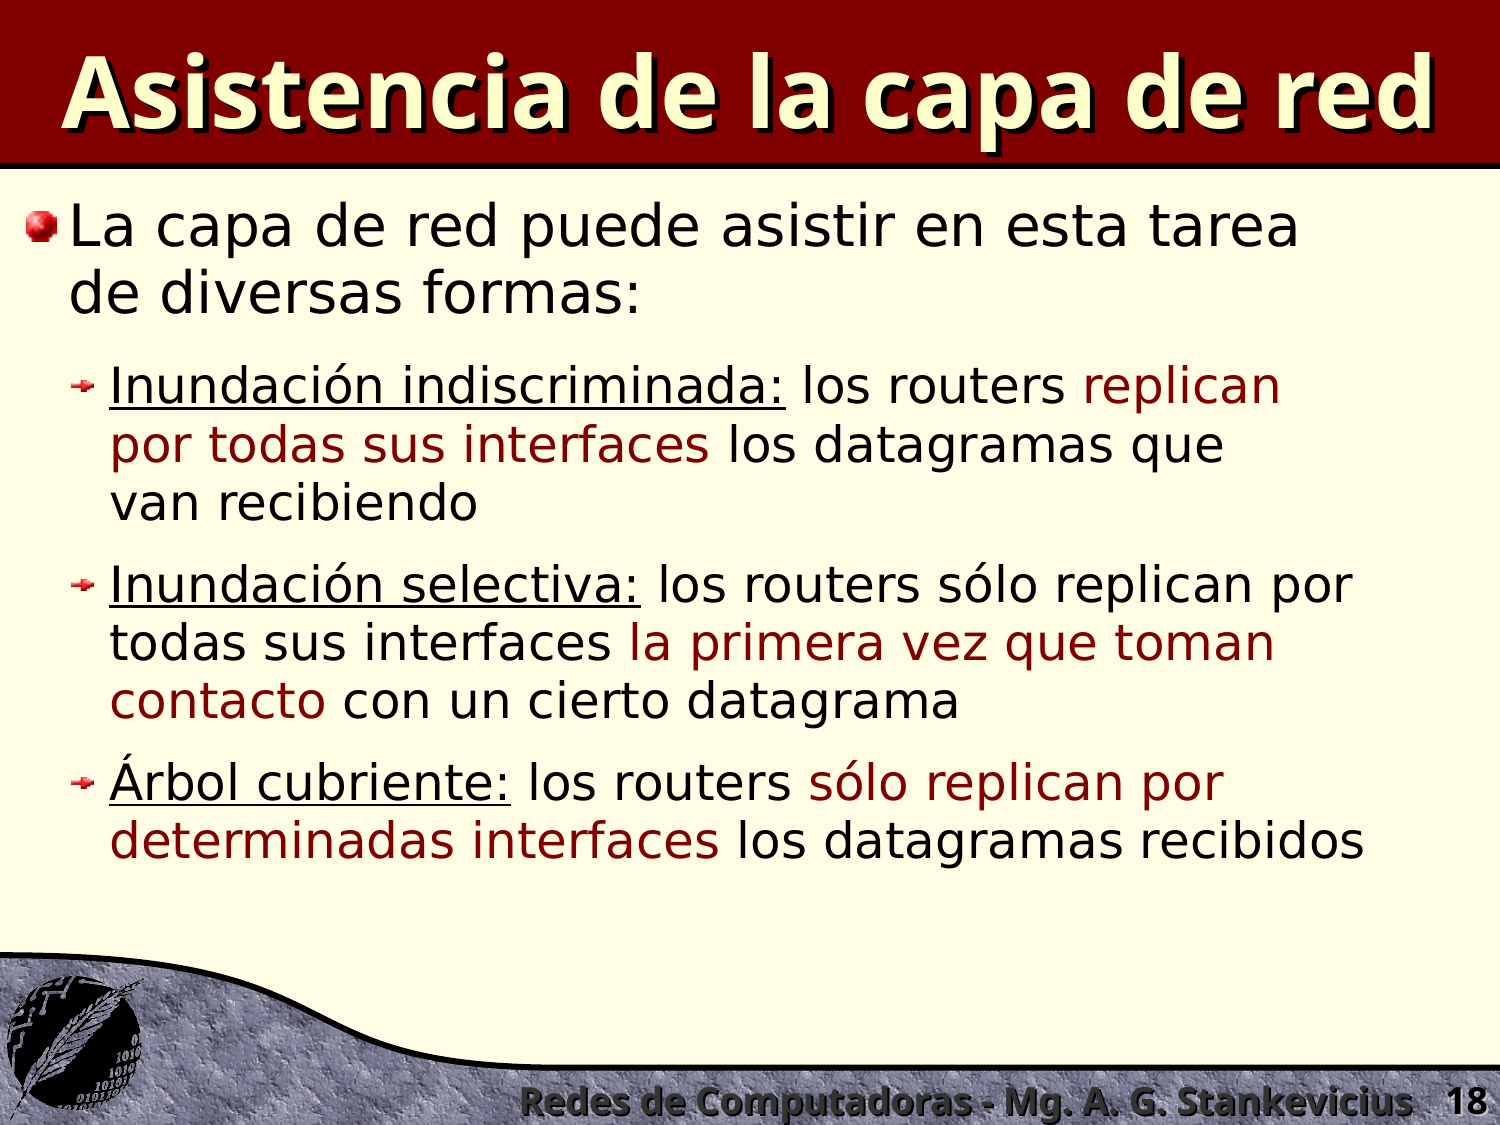

# Asistencia de la capa de red
La capa de red puede asistir en esta tarea
de diversas formas:
Inundación indiscriminada: los routers replican
por todas sus interfaces los datagramas que
van recibiendo
Inundación selectiva: los routers sólo replican por todas sus interfaces la primera vez que toman contacto con un cierto datagrama
Árbol cubriente: los routers sólo replican por determinadas interfaces los datagramas recibidos
18